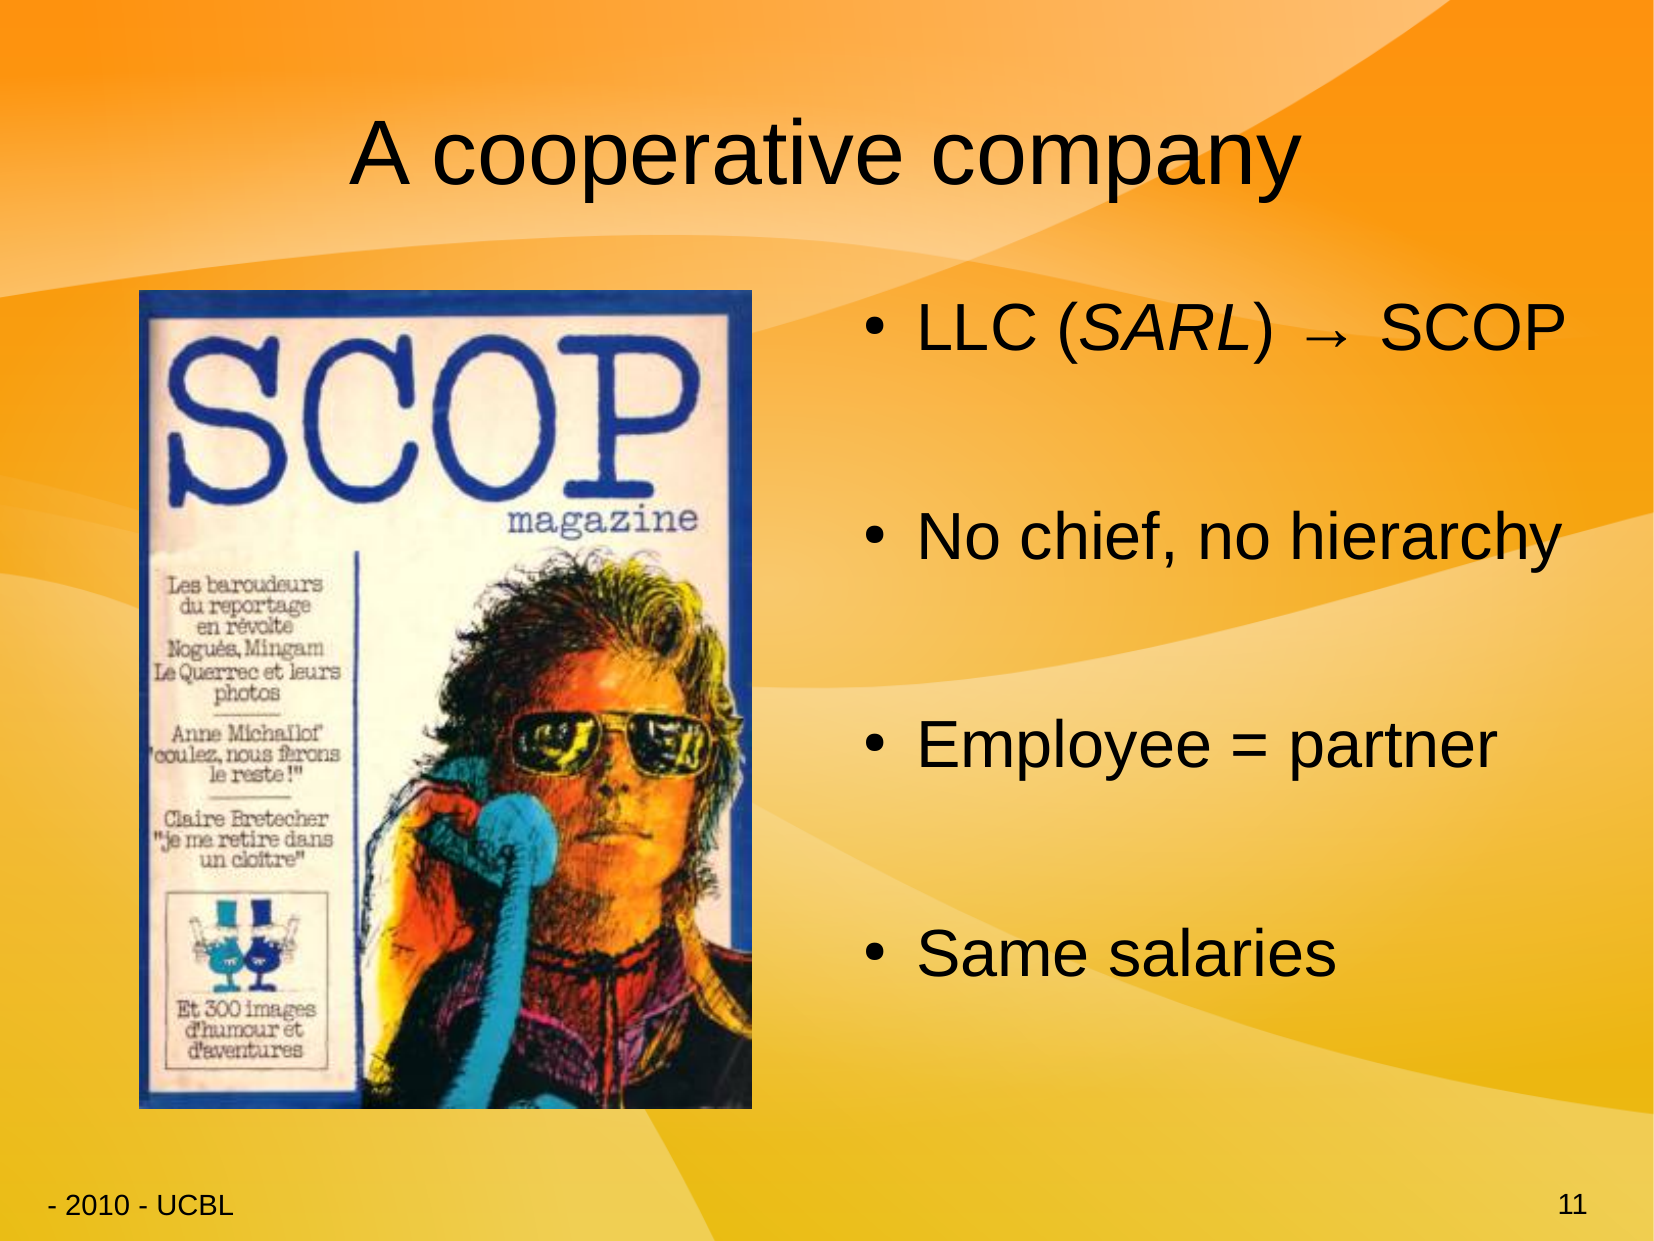

# A cooperative company
LLC (SARL) → SCOP
No chief, no hierarchy
Employee = partner
Same salaries
 - 2010 - UCBL